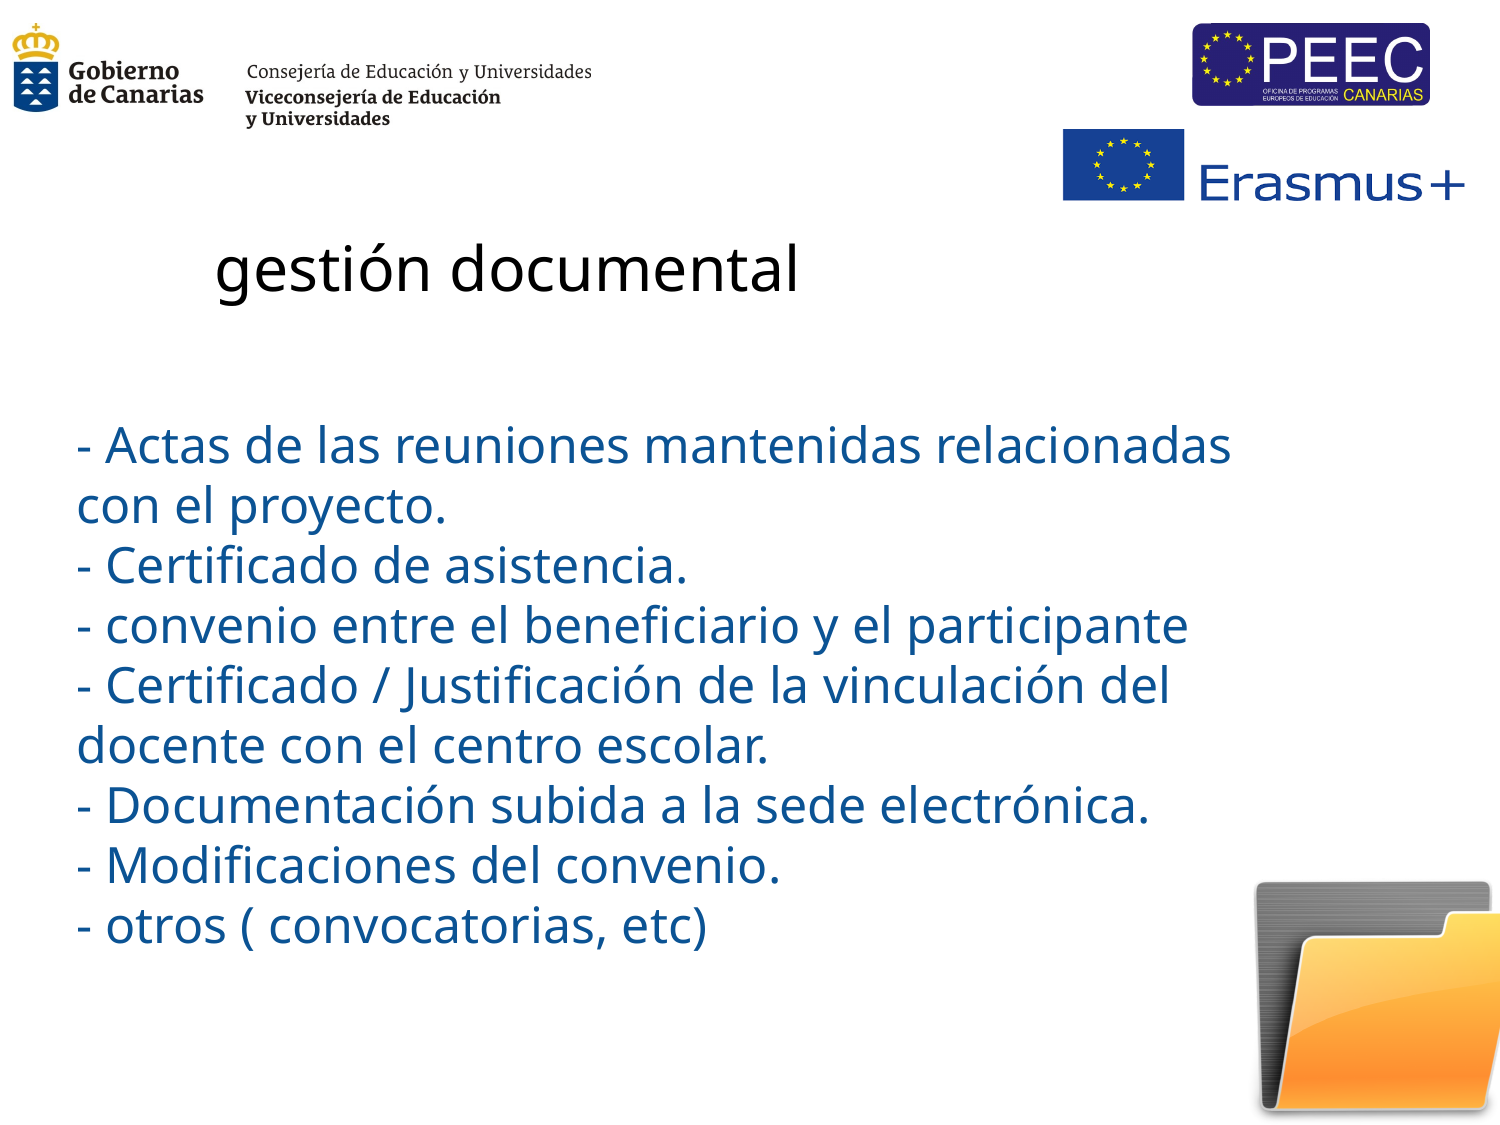

gestión documental
- Actas de las reuniones mantenidas relacionadas con el proyecto.
- Certificado de asistencia.
- convenio entre el beneficiario y el participante
- Certificado / Justificación de la vinculación del docente con el centro escolar.
- Documentación subida a la sede electrónica.
- Modificaciones del convenio.
- otros ( convocatorias, etc)